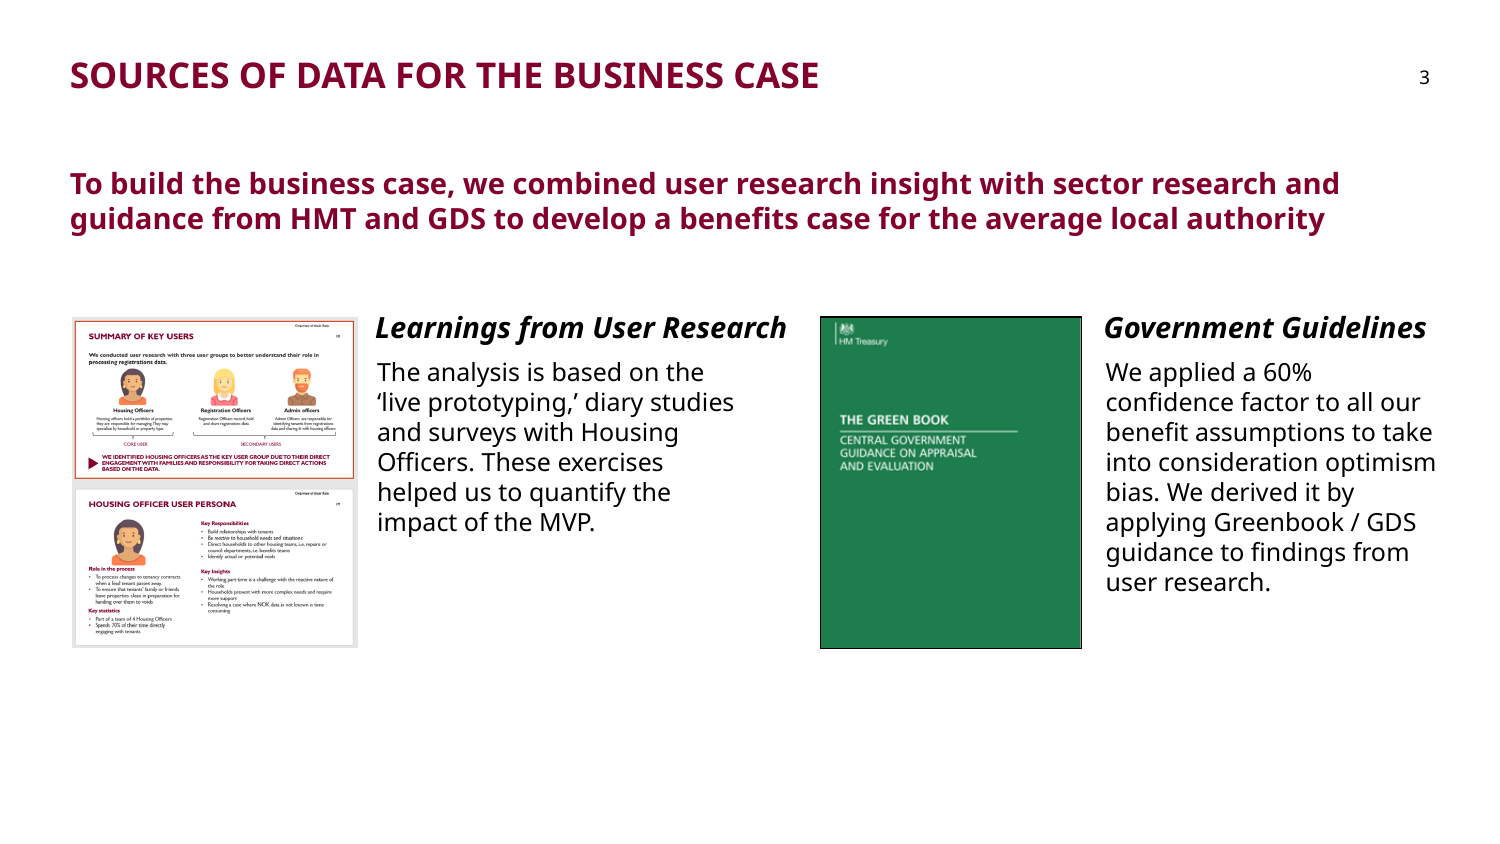

# SOURCES OF DATA FOR THE BUSINESS CASE
To build the business case, we combined user research insight with sector research and guidance from HMT and GDS to develop a benefits case for the average local authority​
Learnings​ from User Research​
The analysis is based on the ‘live prototyping,’ diary studies and surveys with Housing Officers. These exercises helped us to quantify the impact of the MVP.
Government Guidelines
We applied a 60% confidence factor to all our benefit assumptions to take into consideration optimism bias. We derived it by applying Greenbook / GDS guidance to findings from user research.​